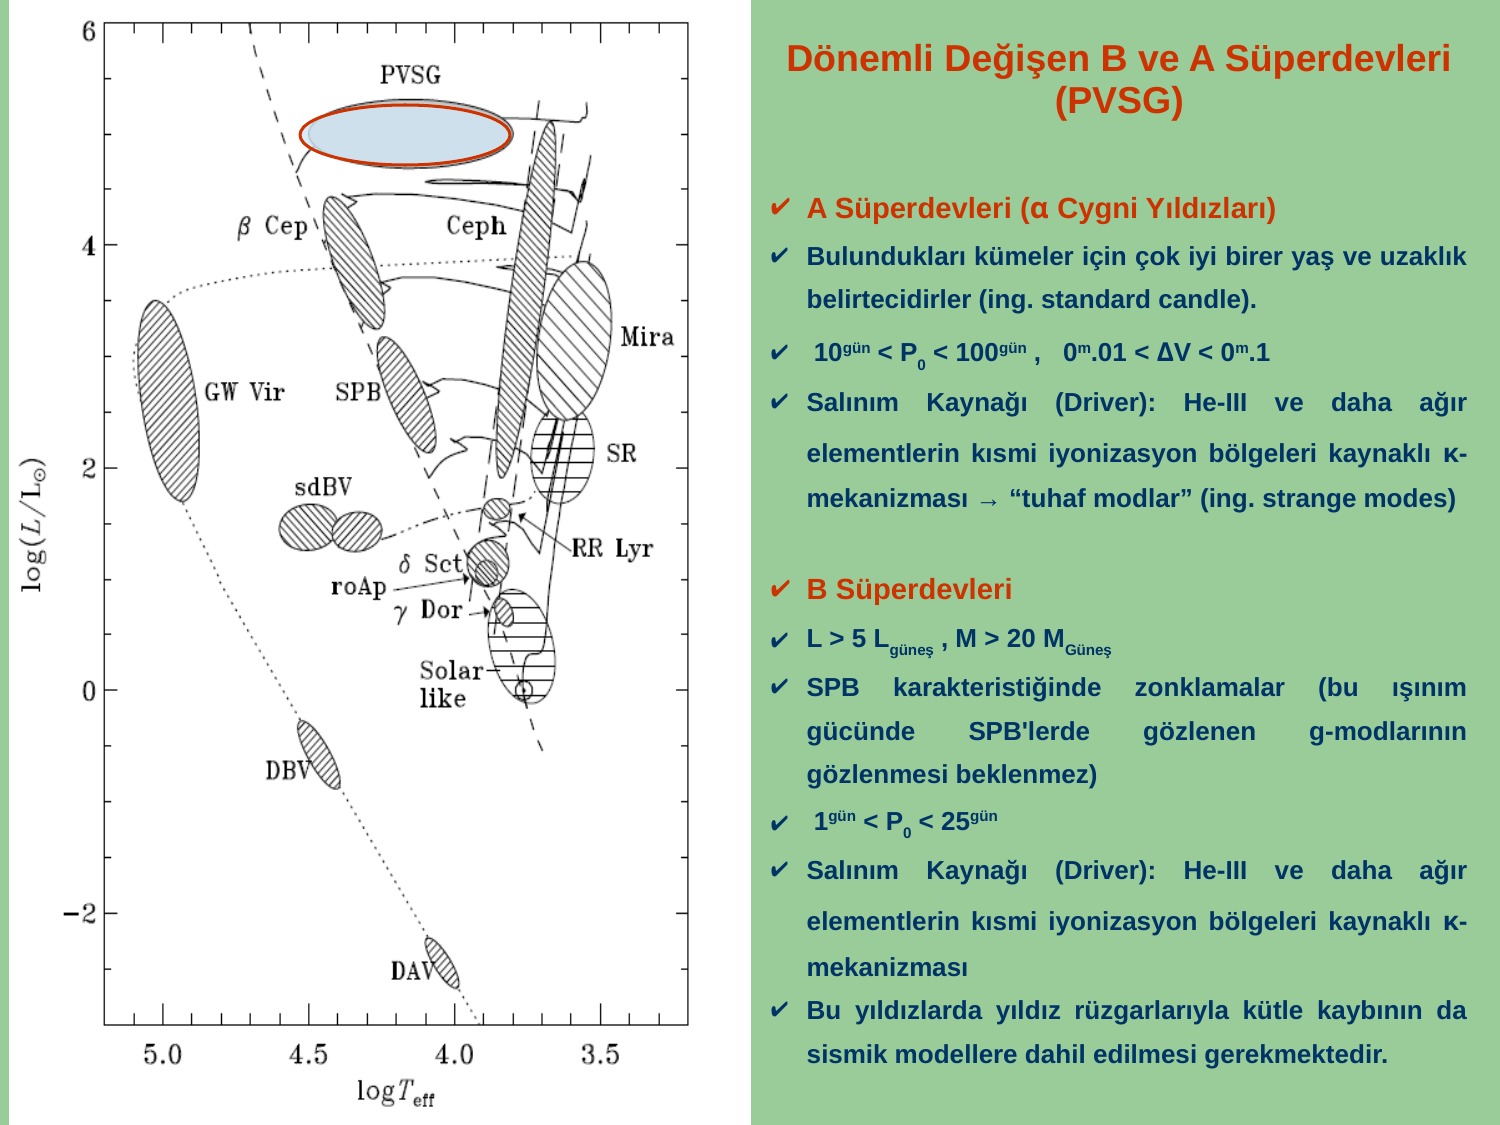

Dönemli Değişen B ve A Süperdevleri
(PVSG)
A Süperdevleri (α Cygni Yıldızları)
Bulundukları kümeler için çok iyi birer yaş ve uzaklık belirtecidirler (ing. standard candle).
 10gün < P0 < 100gün , 0m.01 < ΔV < 0m.1
Salınım Kaynağı (Driver): He-III ve daha ağır elementlerin kısmi iyonizasyon bölgeleri kaynaklı κ-mekanizması → “tuhaf modlar” (ing. strange modes)
B Süperdevleri
L > 5 Lgüneş , M > 20 MGüneş
SPB karakteristiğinde zonklamalar (bu ışınım gücünde SPB'lerde gözlenen g-modlarının gözlenmesi beklenmez)
 1gün < P0 < 25gün
Salınım Kaynağı (Driver): He-III ve daha ağır elementlerin kısmi iyonizasyon bölgeleri kaynaklı κ-mekanizması
Bu yıldızlarda yıldız rüzgarlarıyla kütle kaybının da sismik modellere dahil edilmesi gerekmektedir.